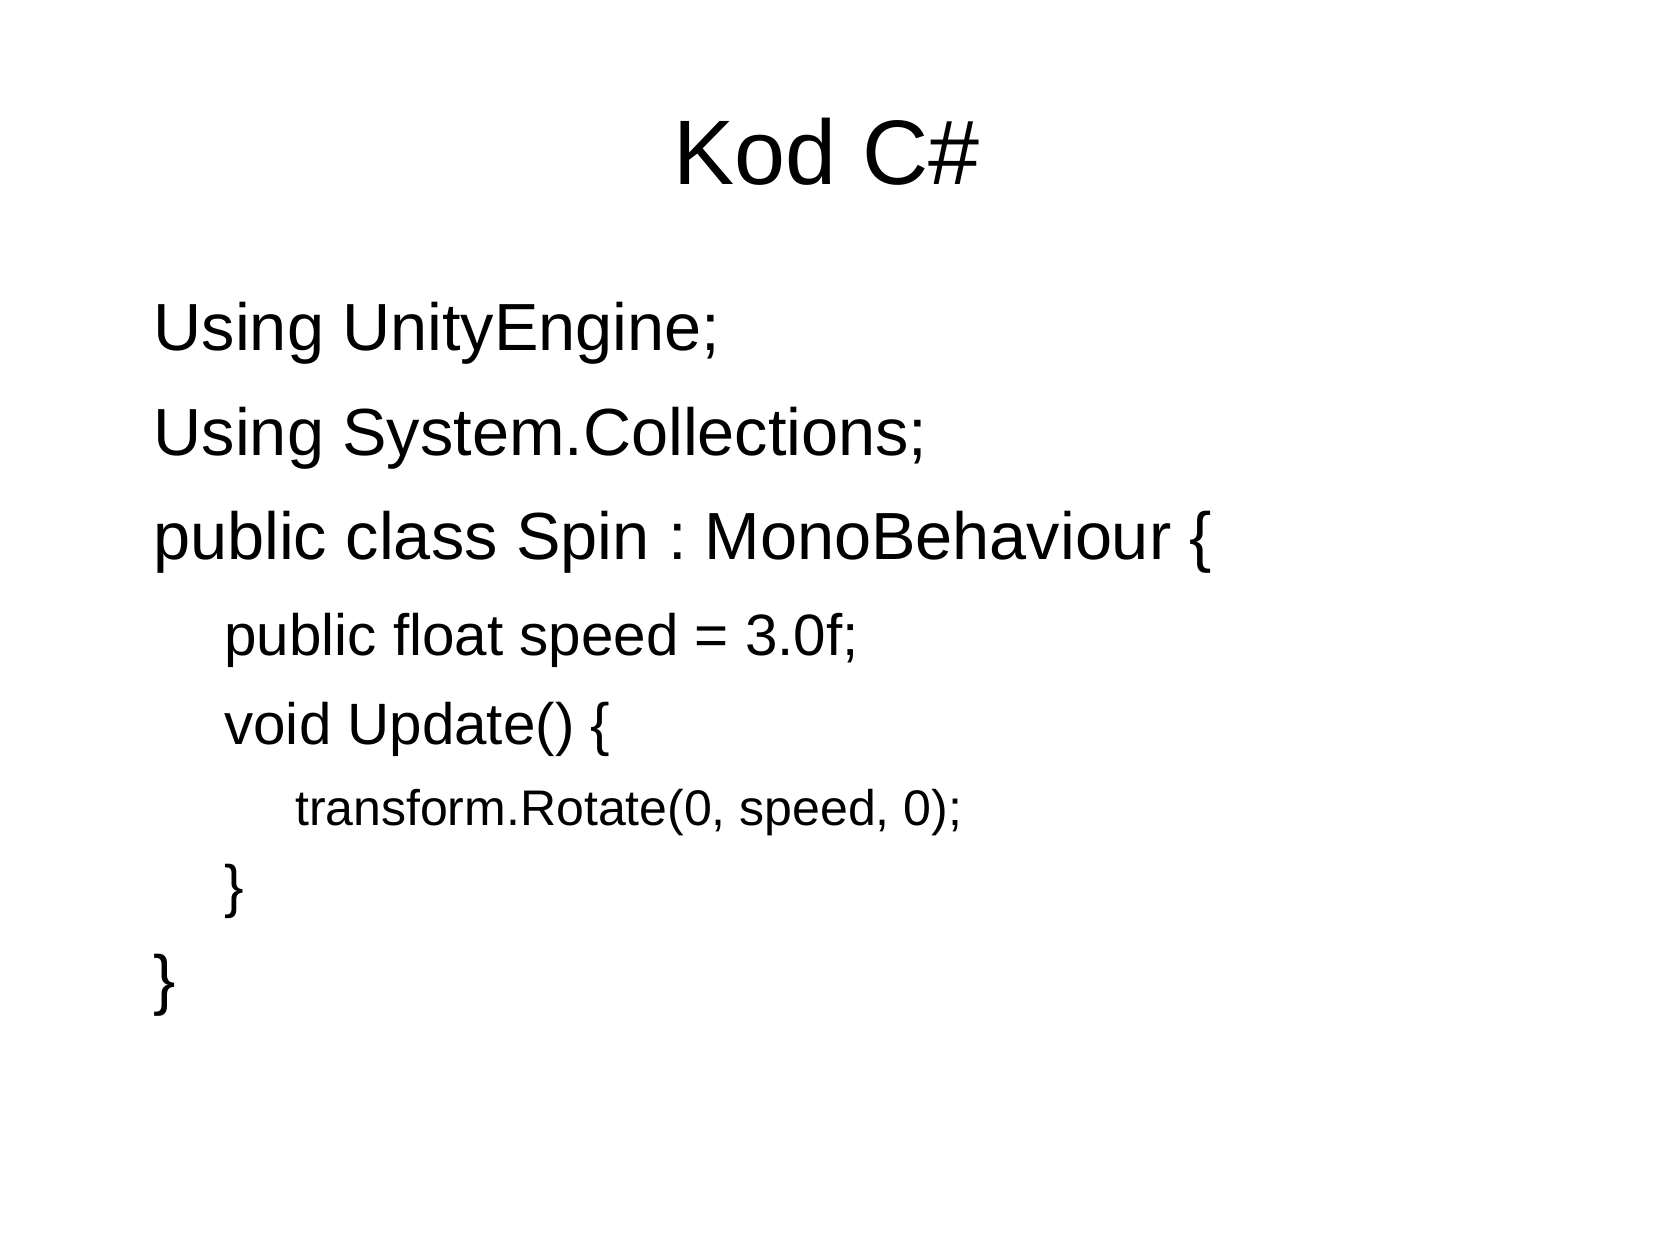

# Kod C#
Using UnityEngine;
Using System.Collections;
public class Spin : MonoBehaviour {
public float speed = 3.0f;
void Update() {
transform.Rotate(0, speed, 0);
}
}